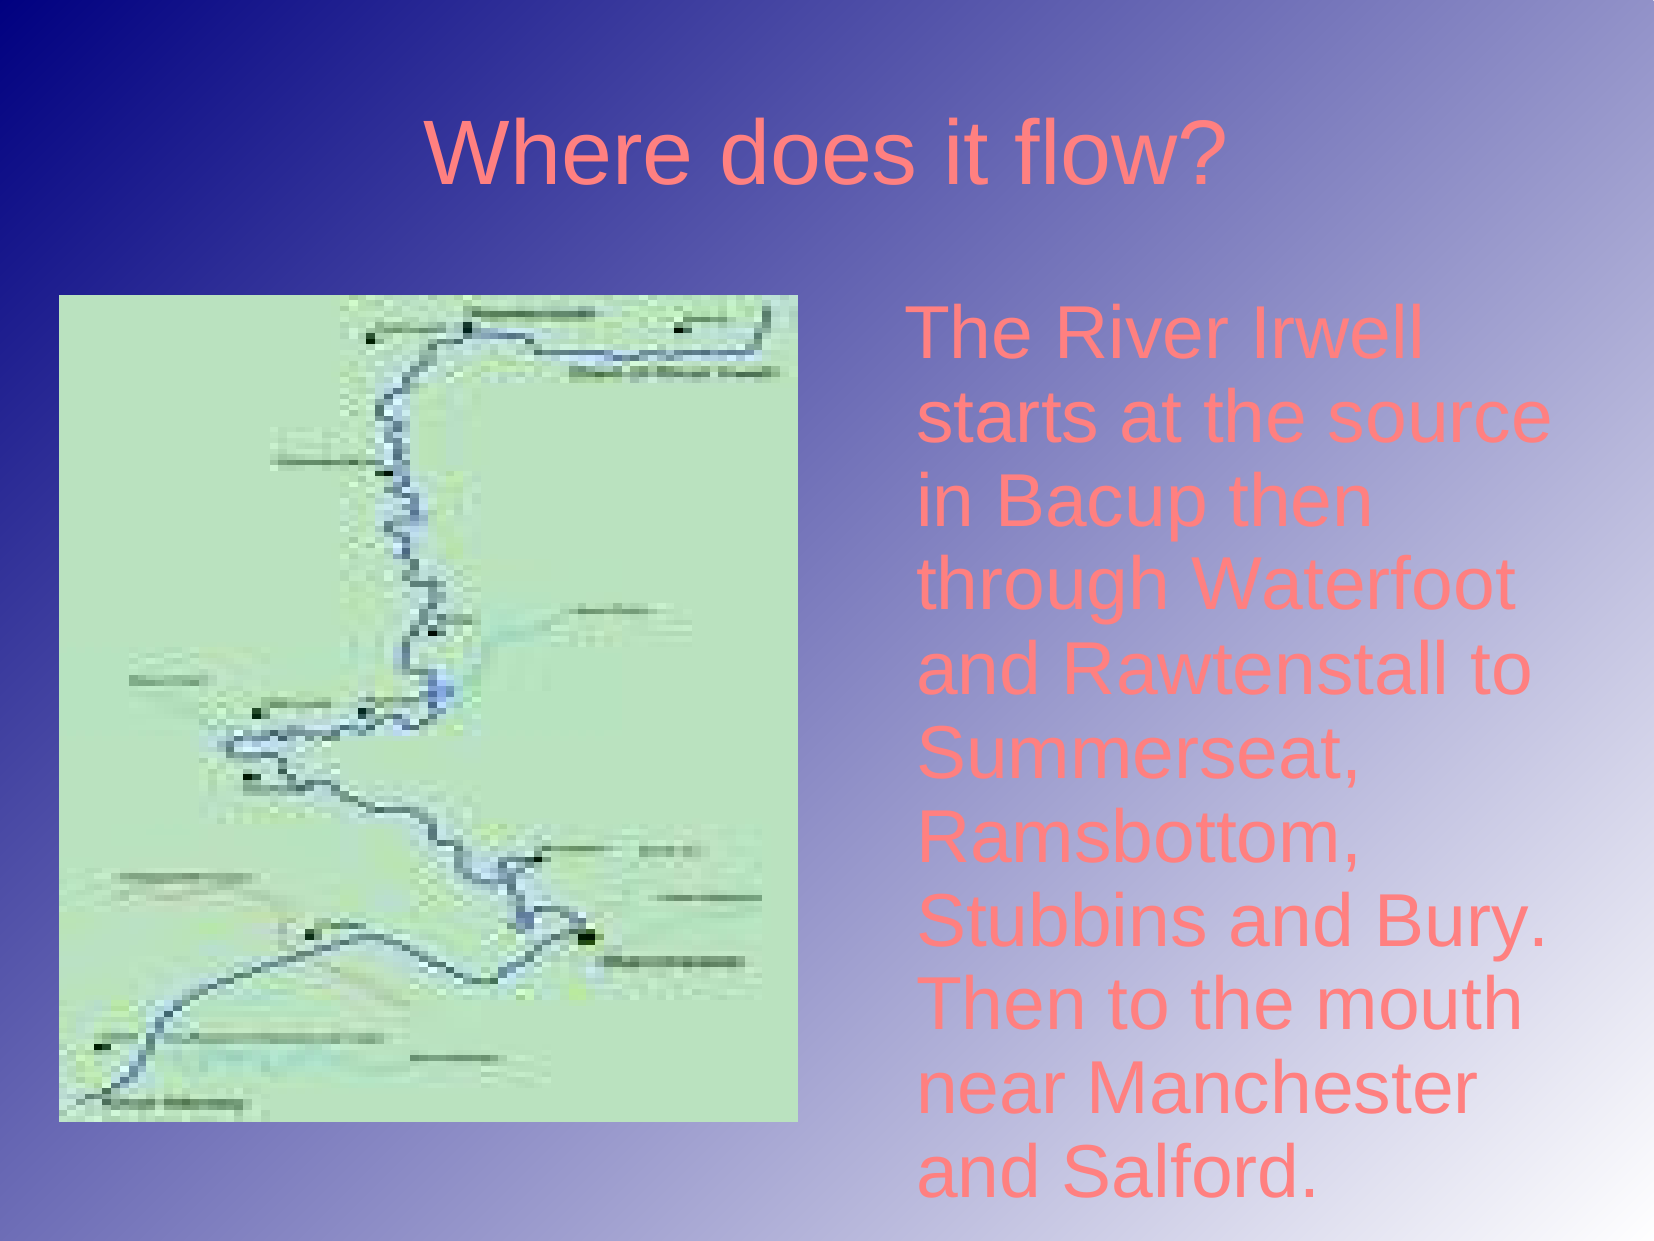

# Where does it flow?
 The River Irwell starts at the source in Bacup then through Waterfoot and Rawtenstall to Summerseat, Ramsbottom, Stubbins and Bury. Then to the mouth near Manchester and Salford.